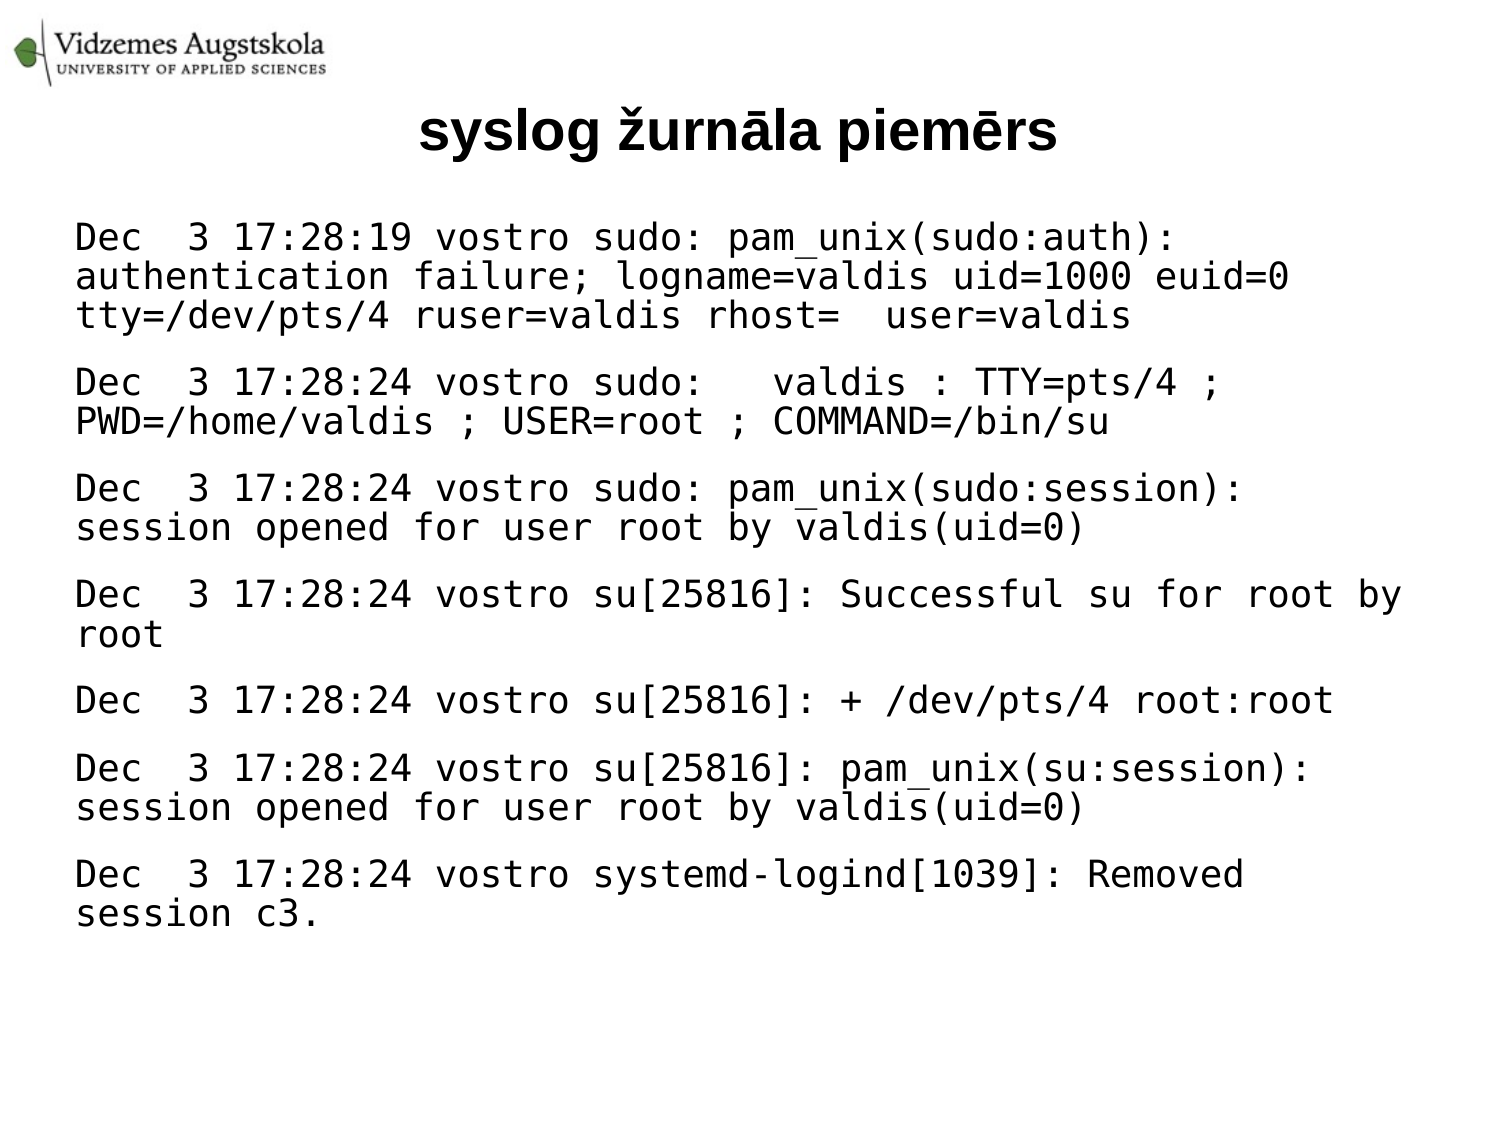

# syslog žurnāla piemērs
Dec 3 17:28:19 vostro sudo: pam_unix(sudo:auth): authentication failure; logname=valdis uid=1000 euid=0 tty=/dev/pts/4 ruser=valdis rhost= user=valdis
Dec 3 17:28:24 vostro sudo: valdis : TTY=pts/4 ; PWD=/home/valdis ; USER=root ; COMMAND=/bin/su
Dec 3 17:28:24 vostro sudo: pam_unix(sudo:session): session opened for user root by valdis(uid=0)
Dec 3 17:28:24 vostro su[25816]: Successful su for root by root
Dec 3 17:28:24 vostro su[25816]: + /dev/pts/4 root:root
Dec 3 17:28:24 vostro su[25816]: pam_unix(su:session): session opened for user root by valdis(uid=0)
Dec 3 17:28:24 vostro systemd-logind[1039]: Removed session c3.